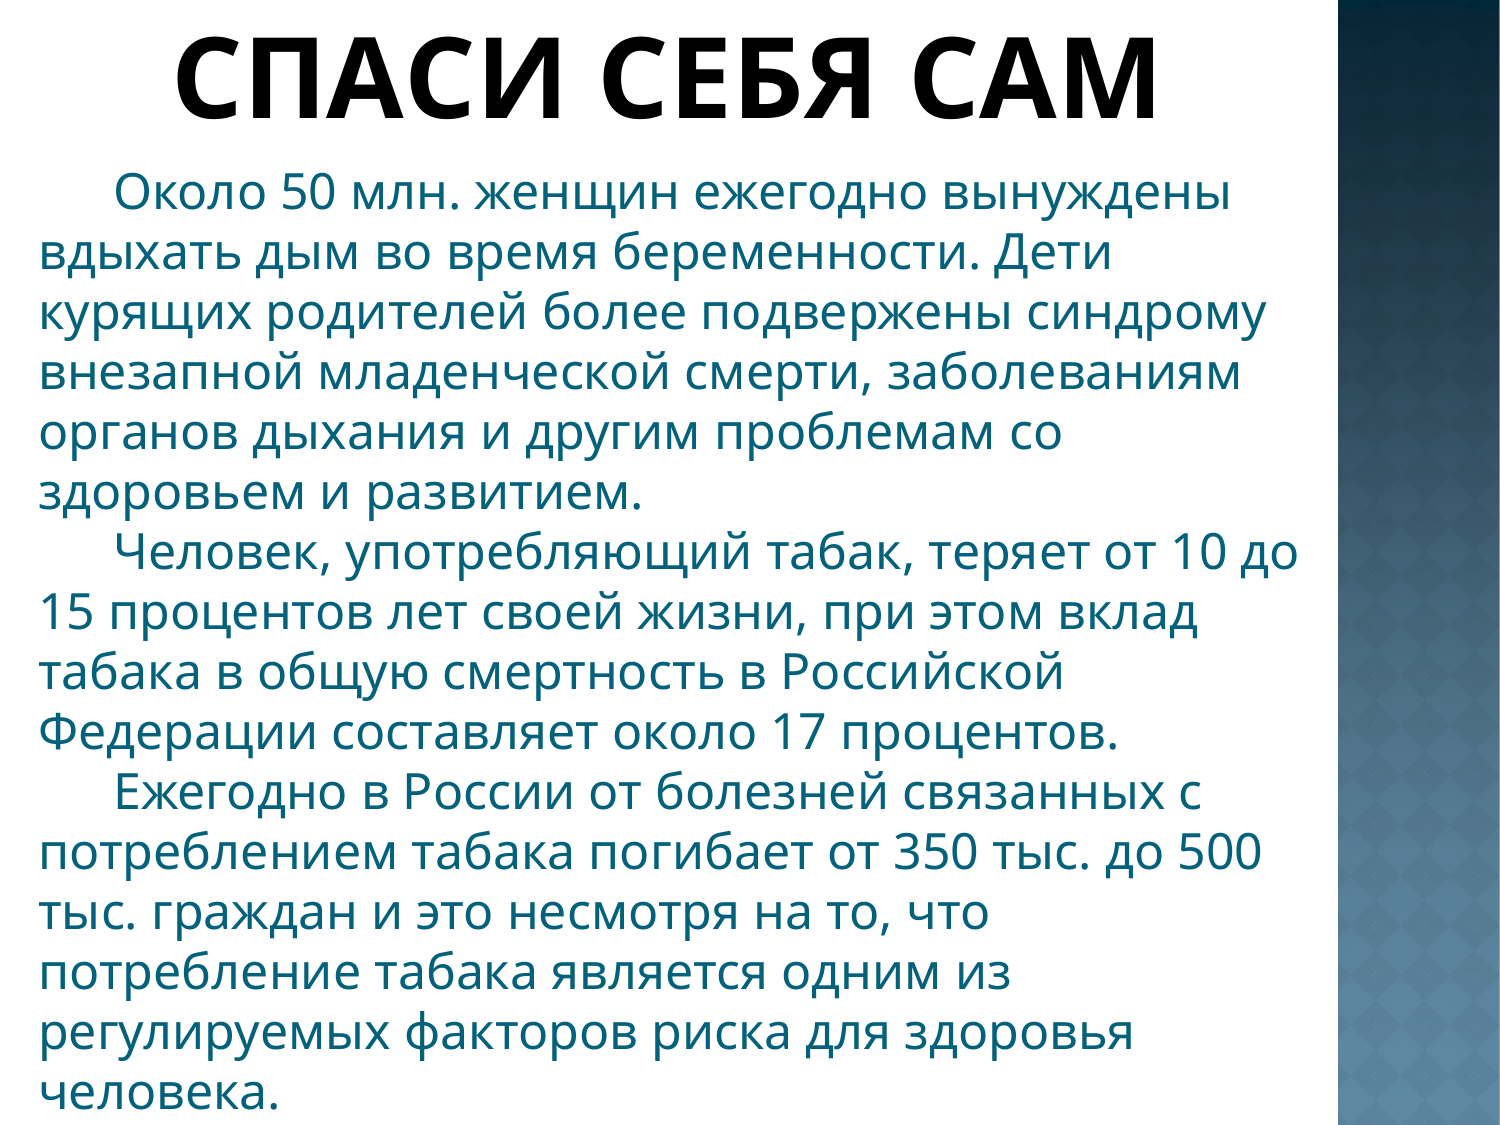

# Спаси себя сам
Около 50 млн. женщин ежегодно вынуждены вдыхать дым во время беременности. Дети курящих родителей более подвержены синдрому внезапной младенческой смерти, заболеваниям органов дыхания и другим проблемам со здоровьем и развитием.
Человек, употребляющий табак, теряет от 10 до 15 процентов лет своей жизни, при этом вклад табака в общую смертность в Российской Федерации составляет около 17 процентов.
Ежегодно в России от болезней связанных с потреблением табака погибает от 350 тыс. до 500 тыс. граждан и это несмотря на то, что потребление табака является одним из регулируемых факторов риска для здоровья человека.